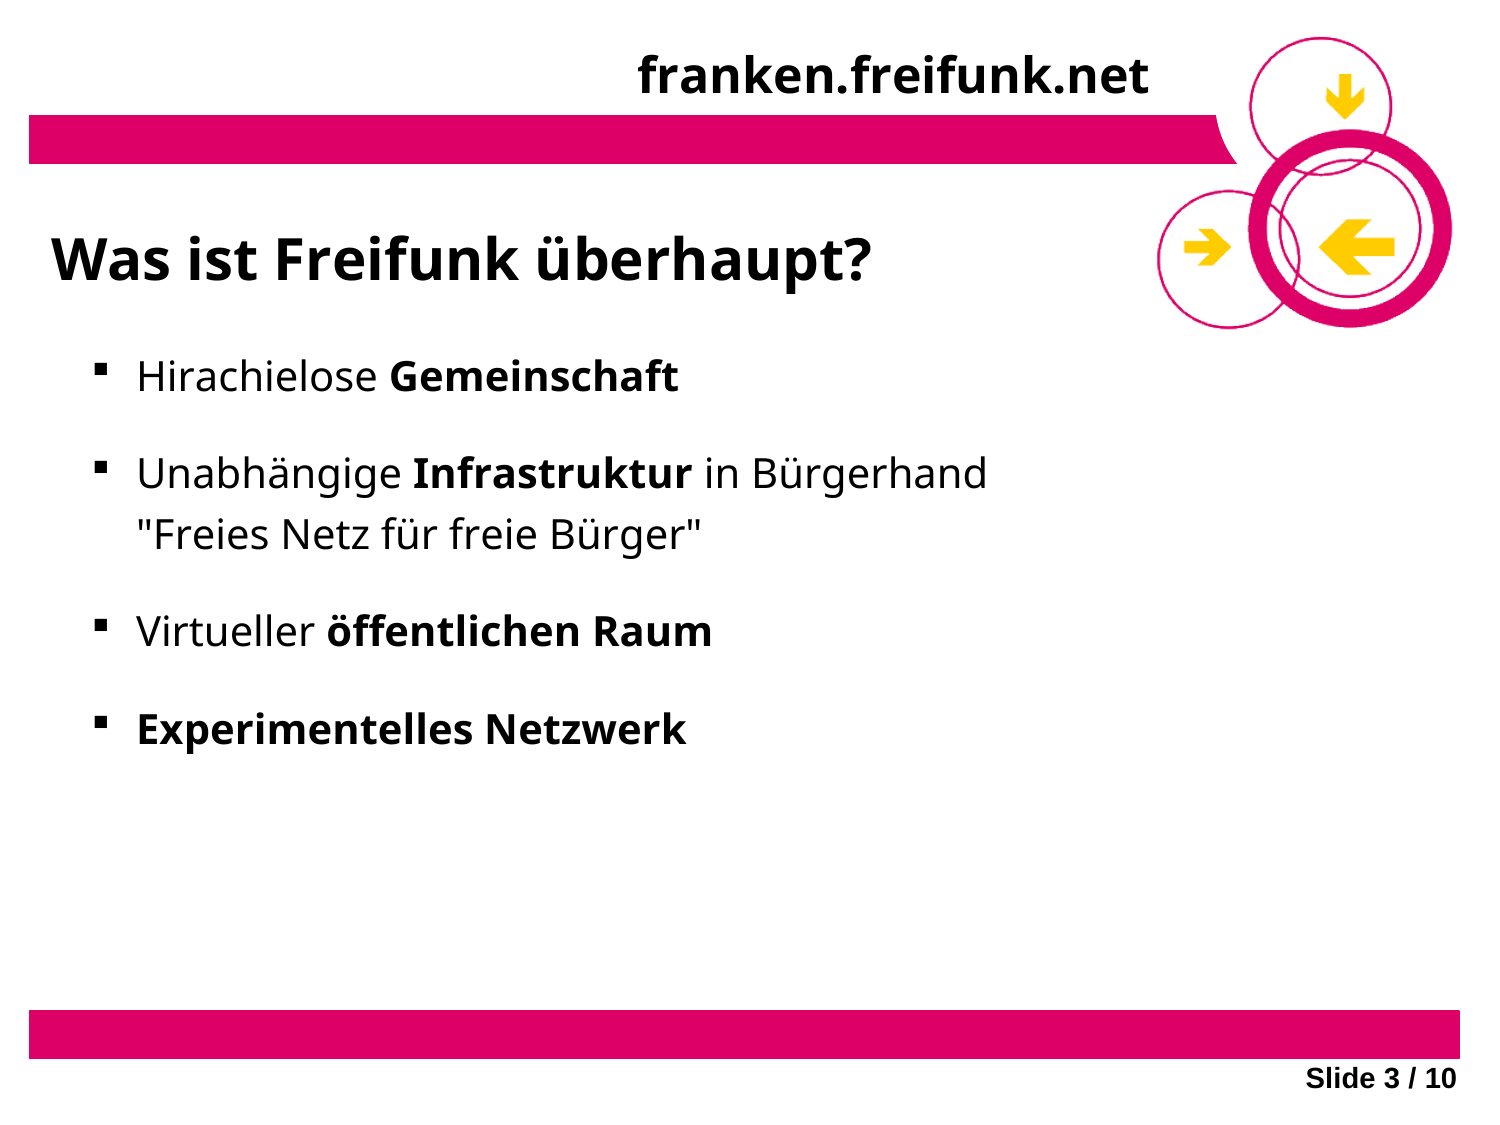

Was ist Freifunk überhaupt?
Hirachielose Gemeinschaft
Unabhängige Infrastruktur in Bürgerhand
"Freies Netz für freie Bürger"
Virtueller öffentlichen Raum
Experimentelles Netzwerk
3